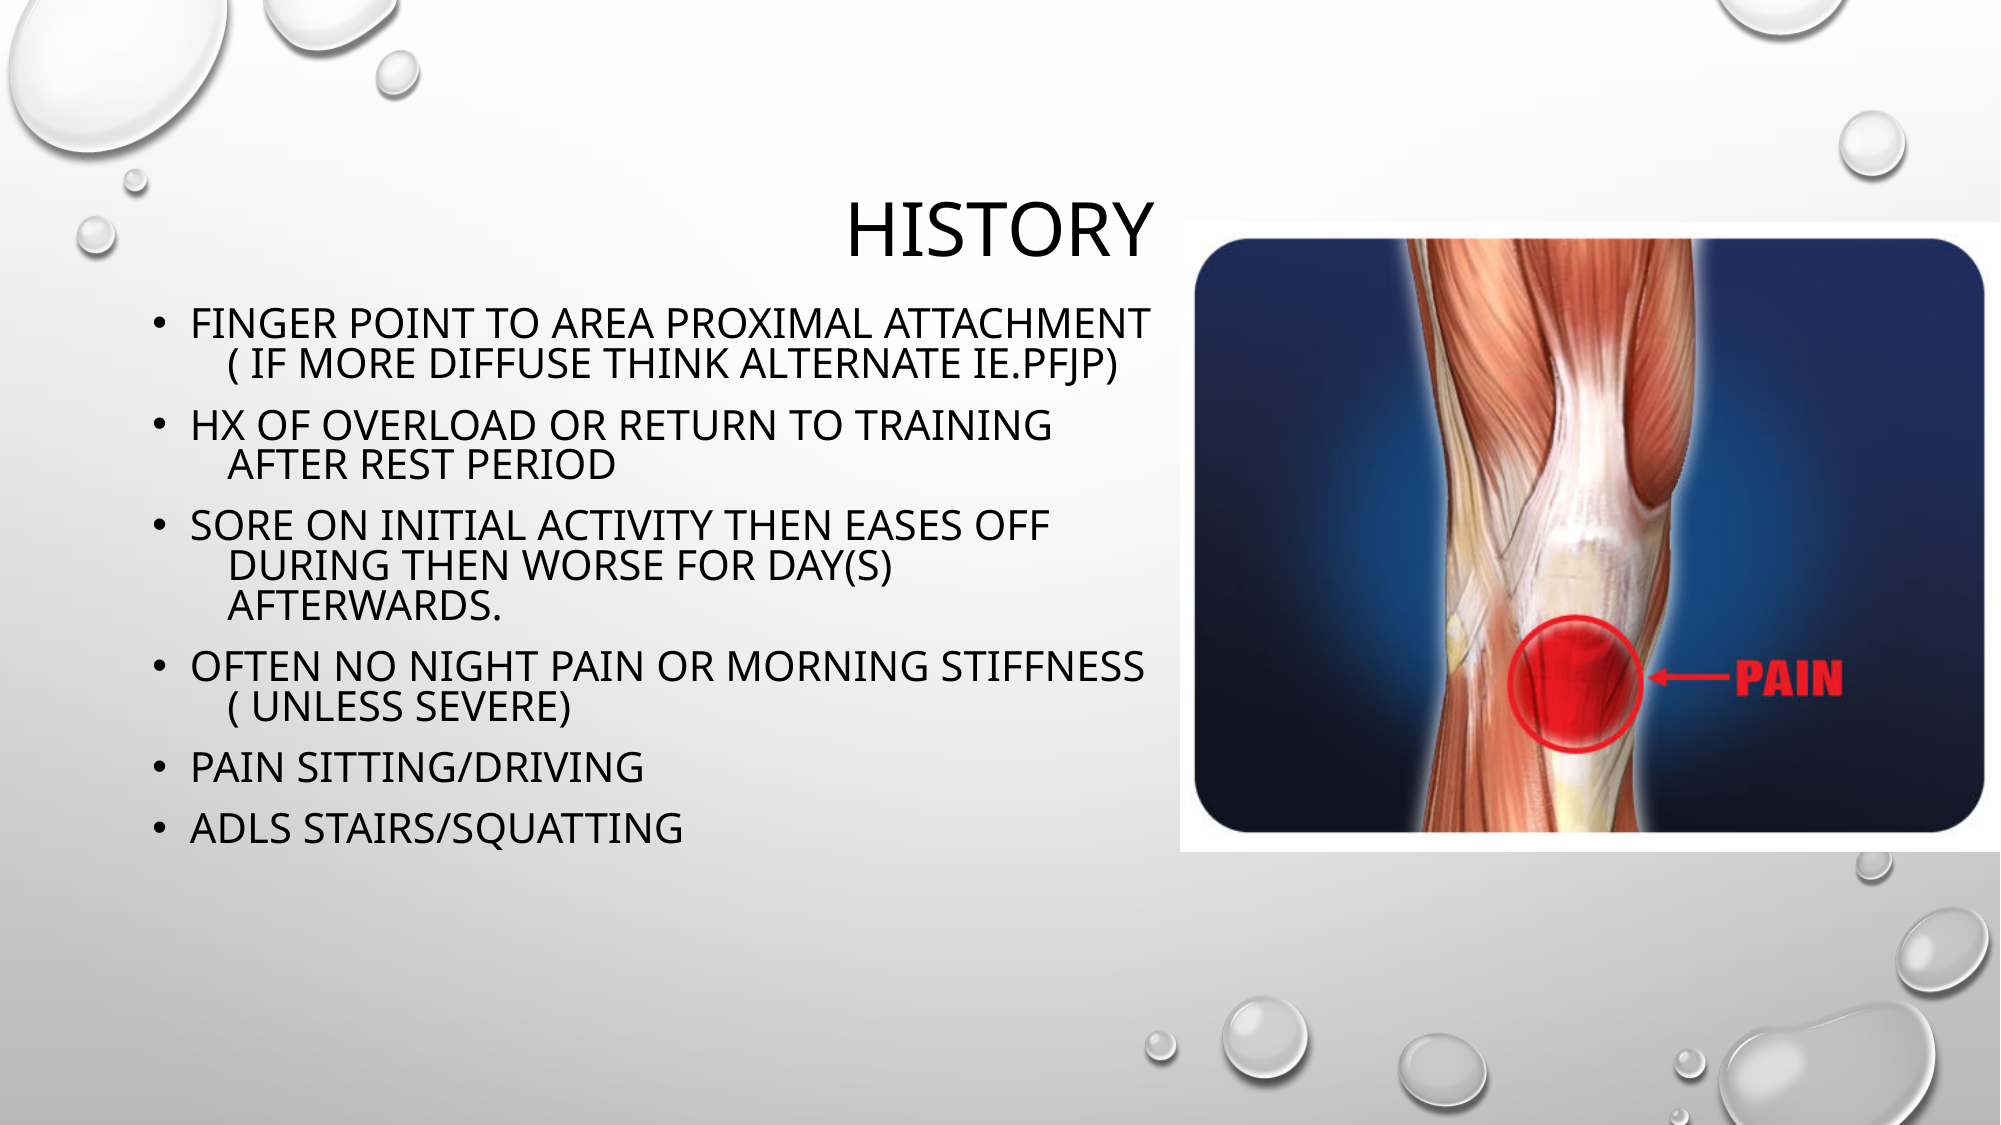

# History
Finger point to area proximal attachment ( if more diffuse think alternate ie.PFJP)
Hx of overload or return to training after rest period
Sore on initial activity then eases off during then worse for day(s) afterwards.
Often no night pain or morning stiffness ( unless severe)
Pain sitting/driving
ADLs stairs/squatting